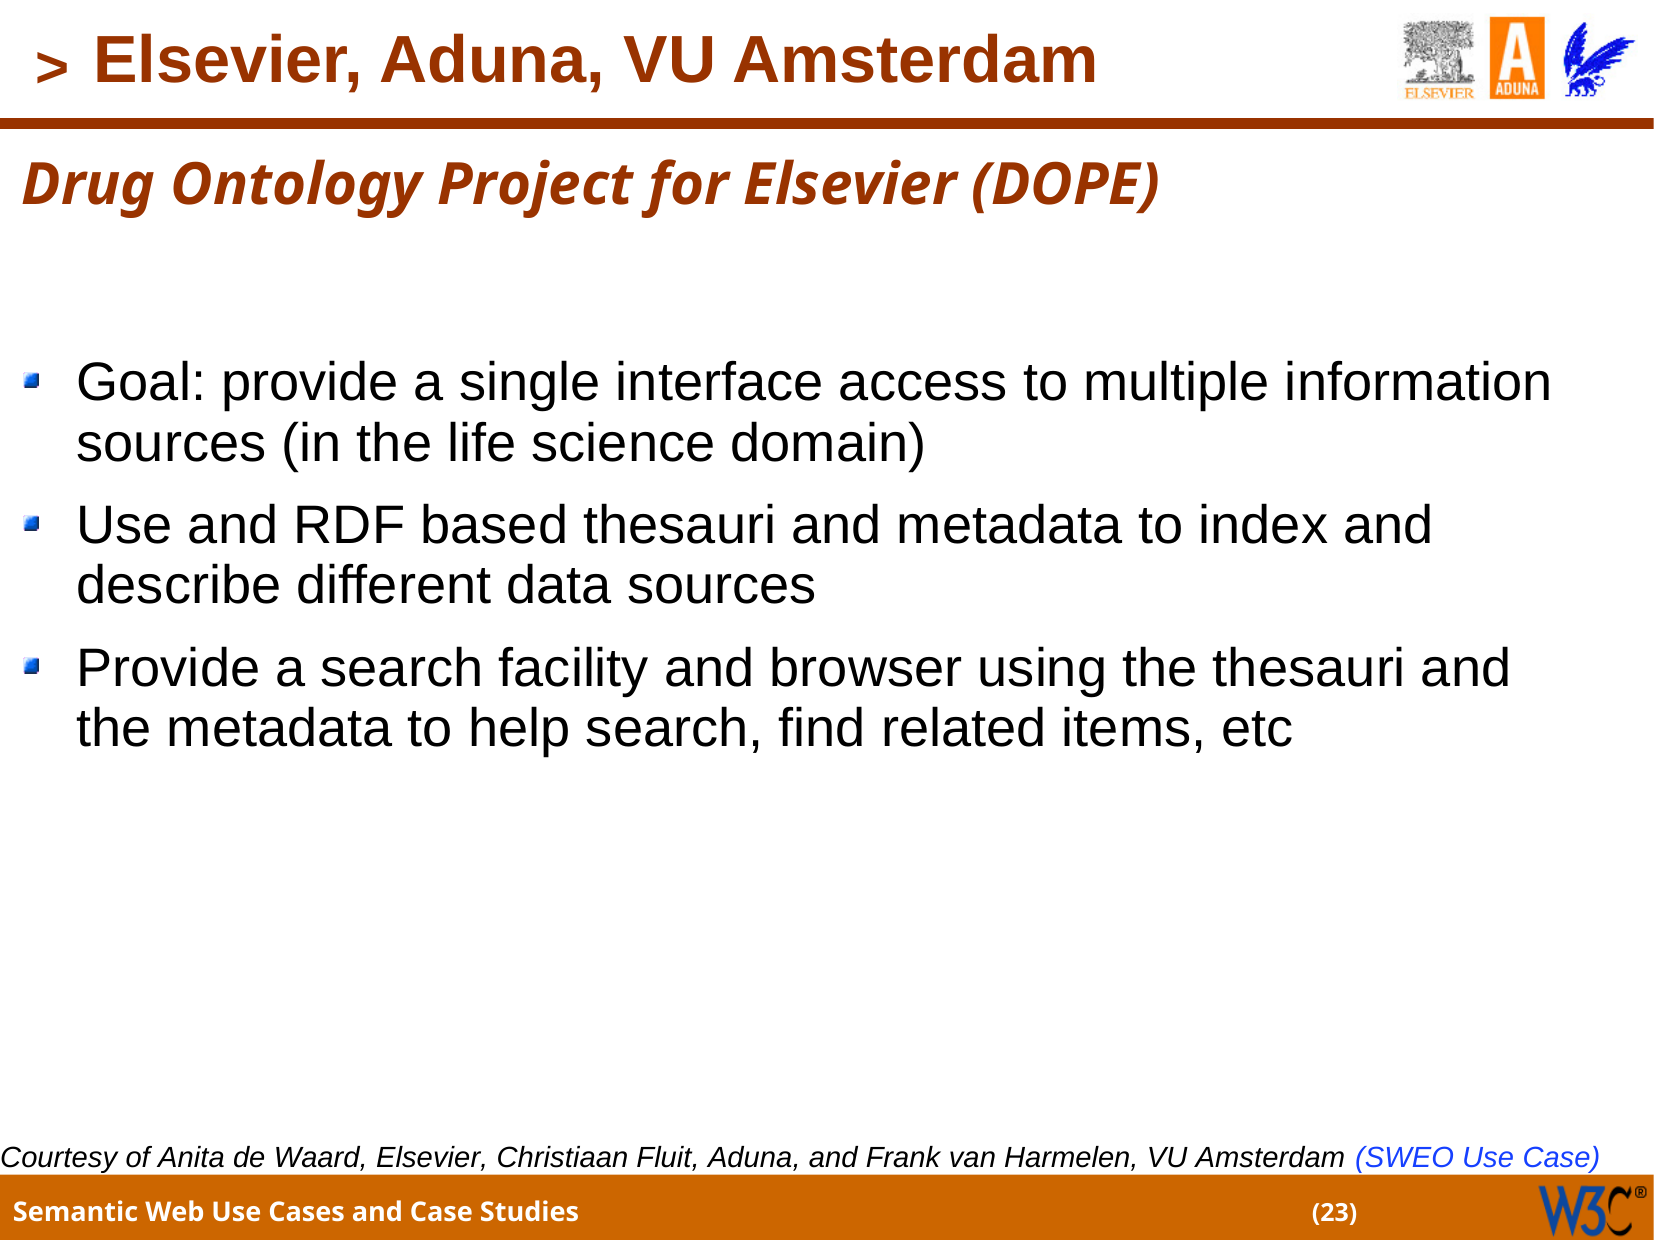

# Elsevier, Aduna, VU Amsterdam
Drug Ontology Project for Elsevier (DOPE)
Goal: provide a single interface access to multiple information sources (in the life science domain)
Use and RDF based thesauri and metadata to index and describe different data sources
Provide a search facility and browser using the thesauri and the metadata to help search, find related items, etc
Courtesy of Anita de Waard, Elsevier, Christiaan Fluit, Aduna, and Frank van Harmelen, VU Amsterdam (SWEO Use Case)